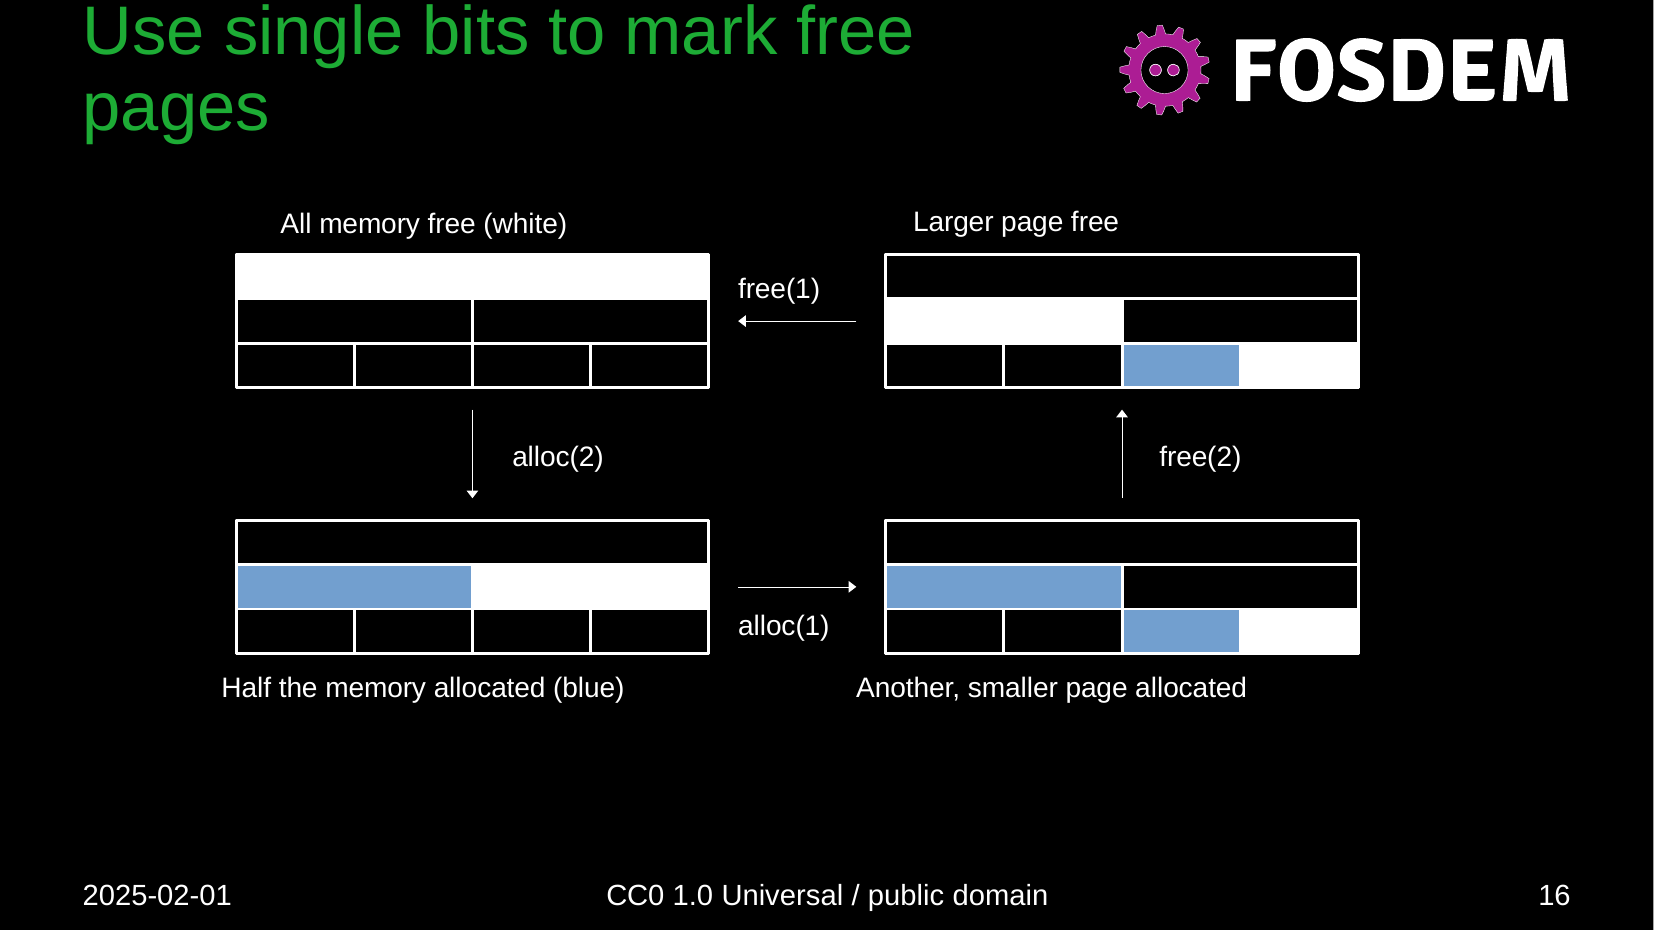

# Use single bits to mark free pages
Larger page free
All memory free (white)
free(1)
alloc(2)
free(2)
alloc(1)
Half the memory allocated (blue)
Another, smaller page allocated
2025-02-01
CC0 1.0 Universal / public domain
16